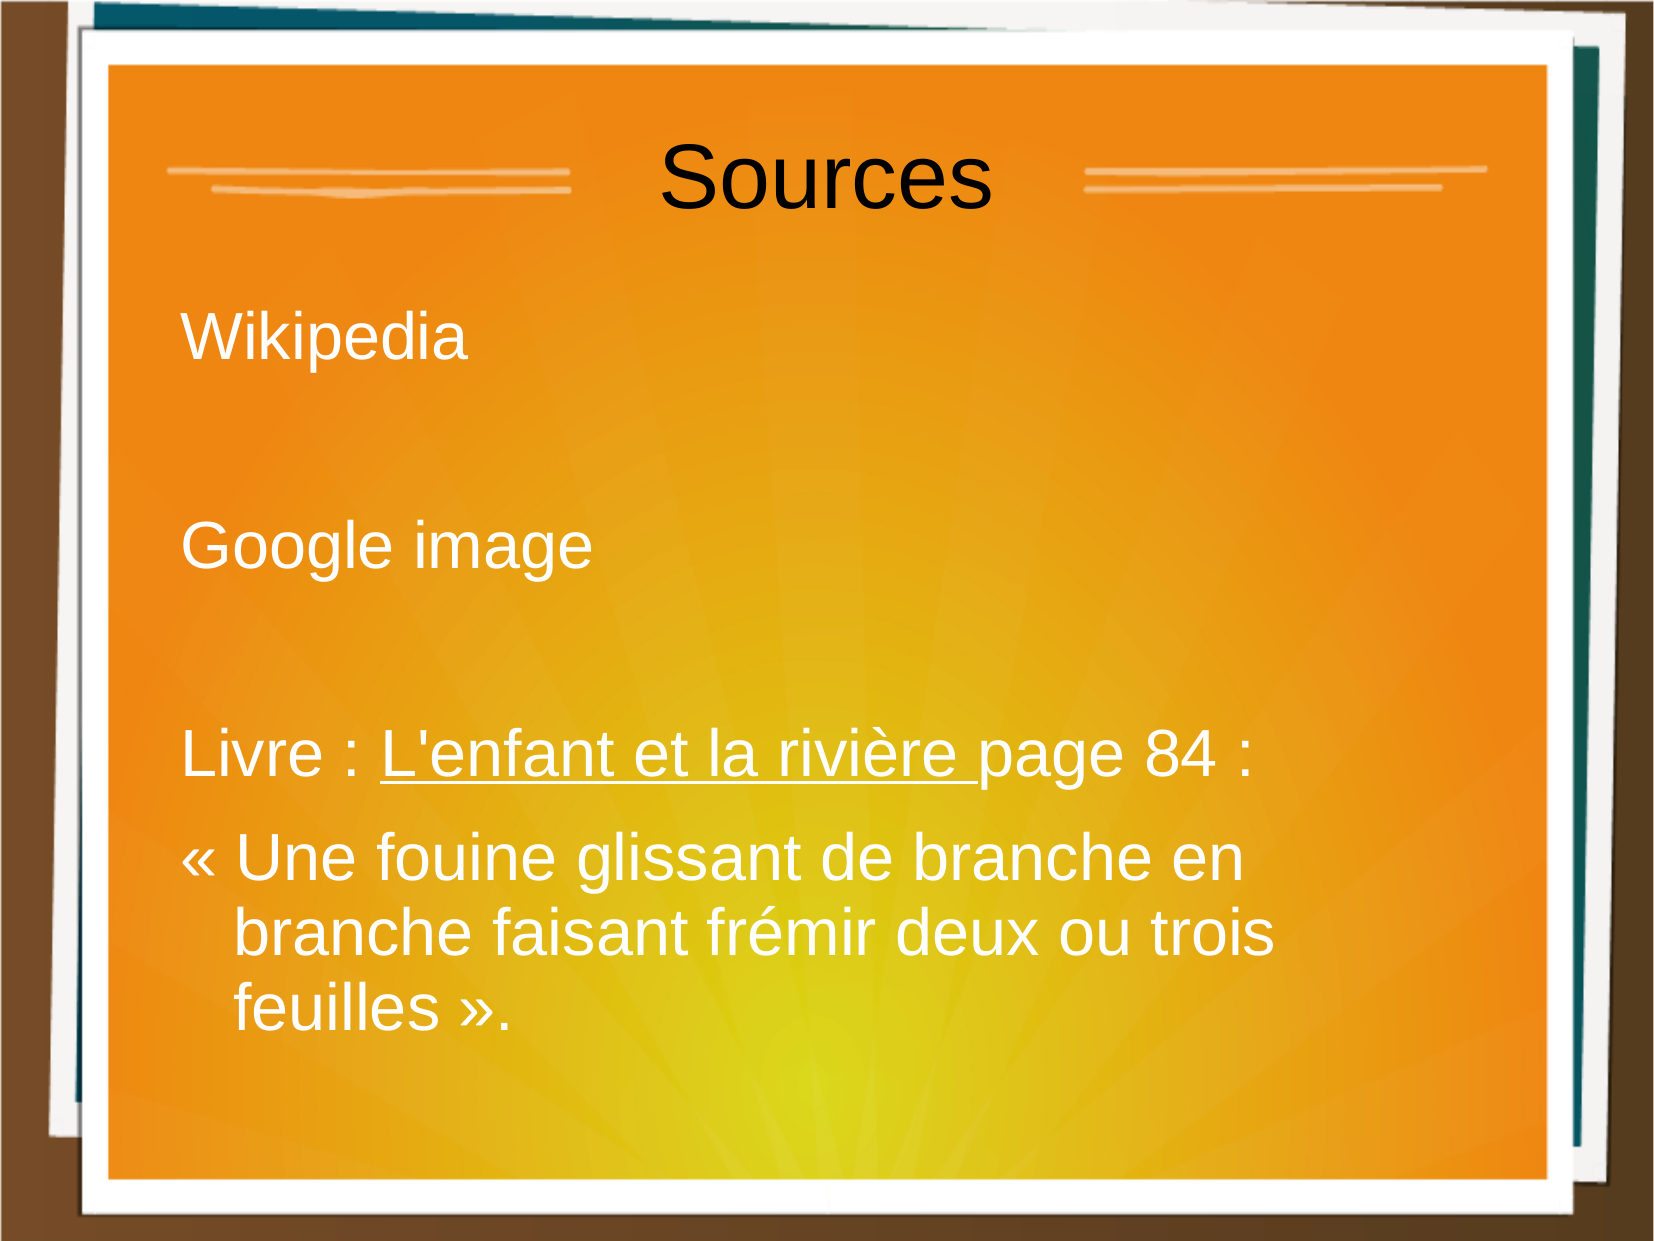

# Sources
Wikipedia
Google image
Livre : L'enfant et la rivière page 84 :
« Une fouine glissant de branche en branche faisant frémir deux ou trois feuilles ».